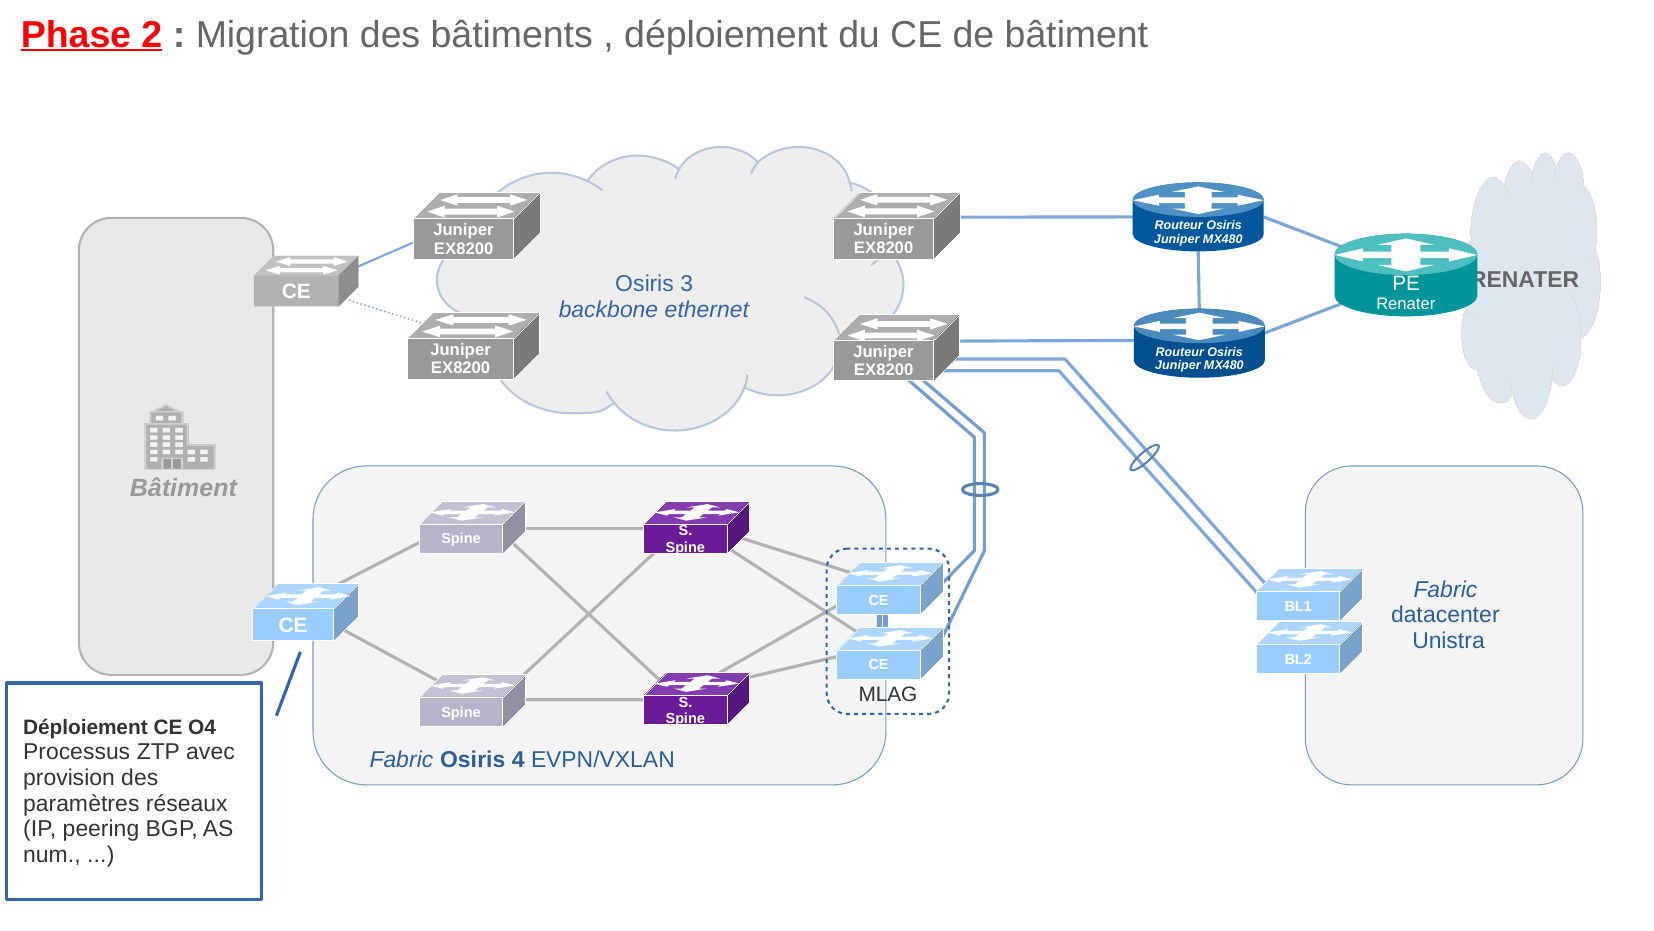

Phase 2 : Migration des bâtiments , déploiement du CE de bâtiment
Osiris 3
backbone ethernet
RENATER
Routeur Osiris
Juniper MX480
Juniper
EX8200
Juniper
EX8200
PE
Renater
CE
Routeur Osiris
Juniper MX480
Juniper
EX8200
Juniper
EX8200
Bâtiment
Spine
S. Spine
CE
Déploiement CE O4
Processus ZTP avec provision des paramètres réseaux (IP, peering BGP, AS num., ...)
MLAG
CE
BL1
Fabric
datacenter
Unistra
BL2
CE
S. Spine
Spine
Fabric Osiris 4 EVPN/VXLAN